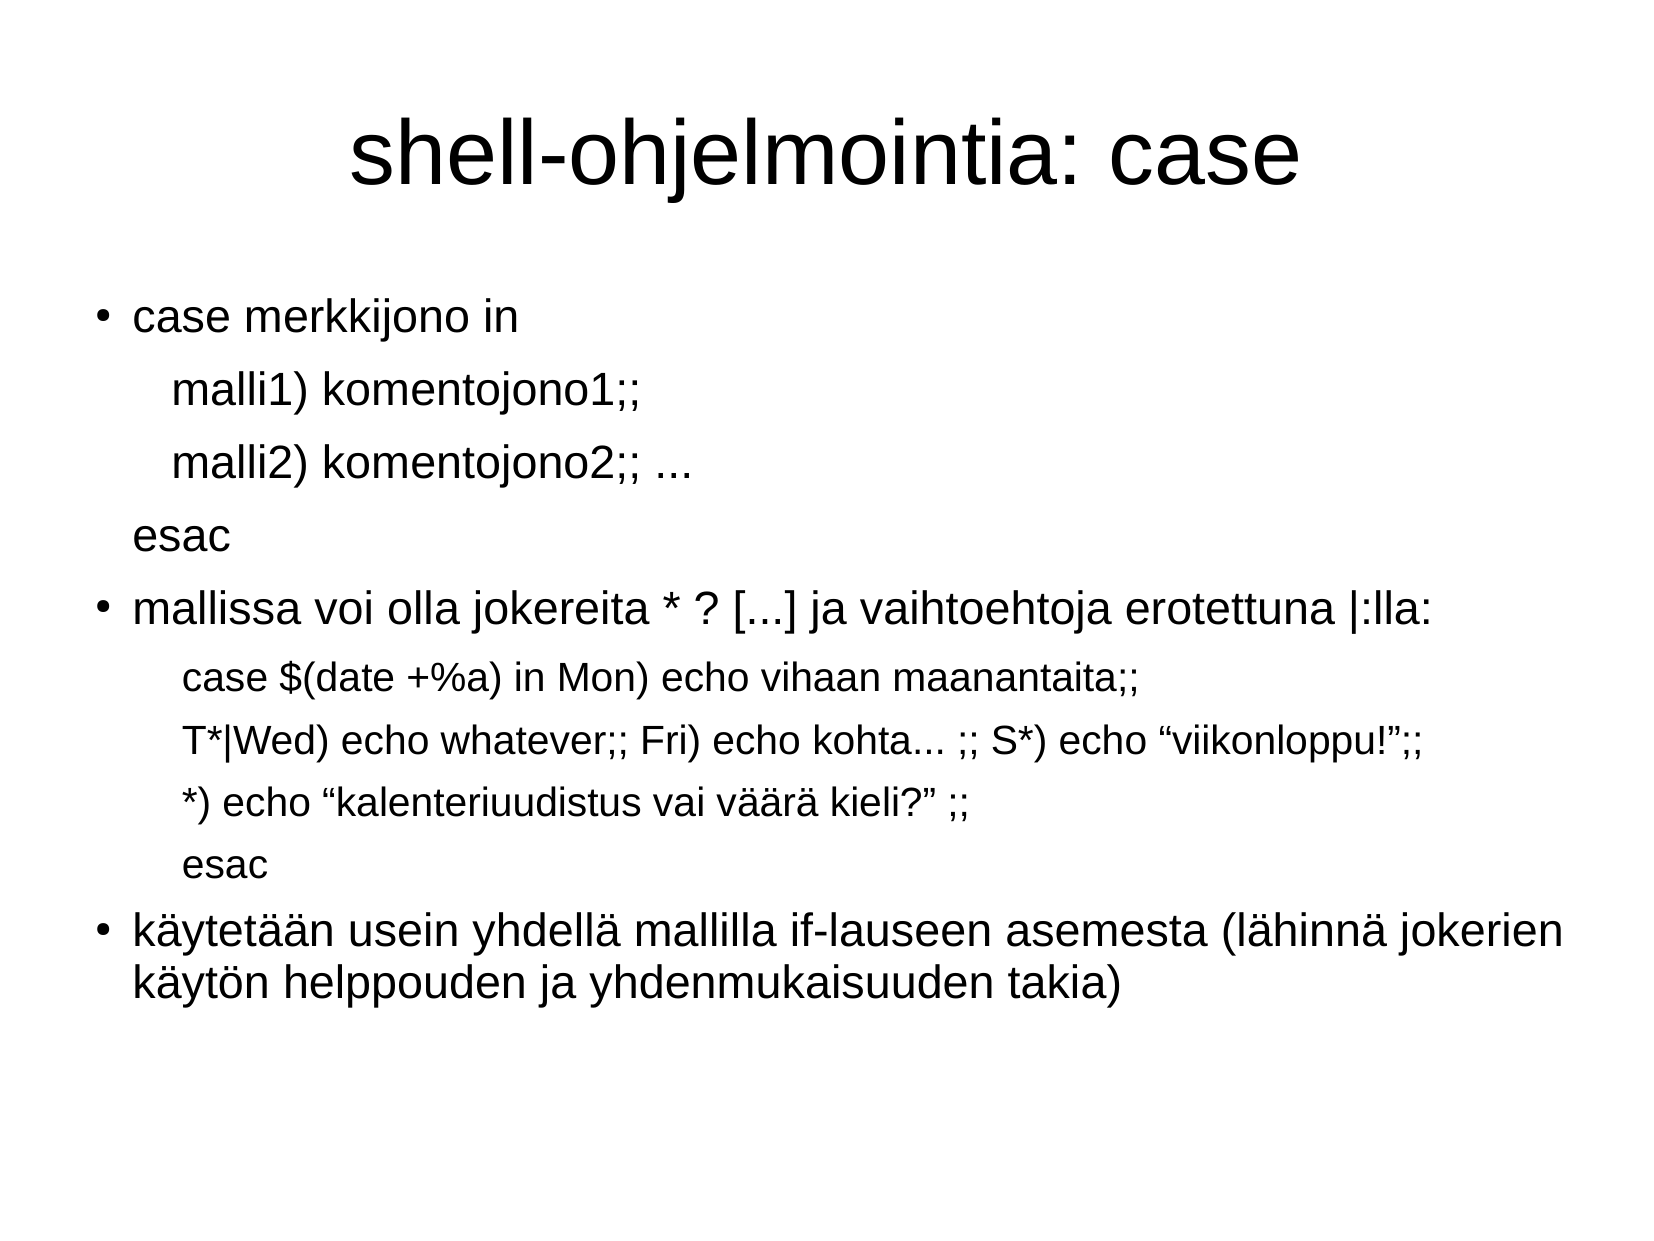

# shell-ohjelmointia: case
case merkkijono in
 malli1) komentojono1;;
 malli2) komentojono2;; ...
esac
mallissa voi olla jokereita * ? [...] ja vaihtoehtoja erotettuna |:lla:
case $(date +%a) in Mon) echo vihaan maanantaita;;
T*|Wed) echo whatever;; Fri) echo kohta... ;; S*) echo “viikonloppu!”;;
*) echo “kalenteriuudistus vai väärä kieli?” ;;
esac
käytetään usein yhdellä mallilla if-lauseen asemesta (lähinnä jokerien käytön helppouden ja yhdenmukaisuuden takia)